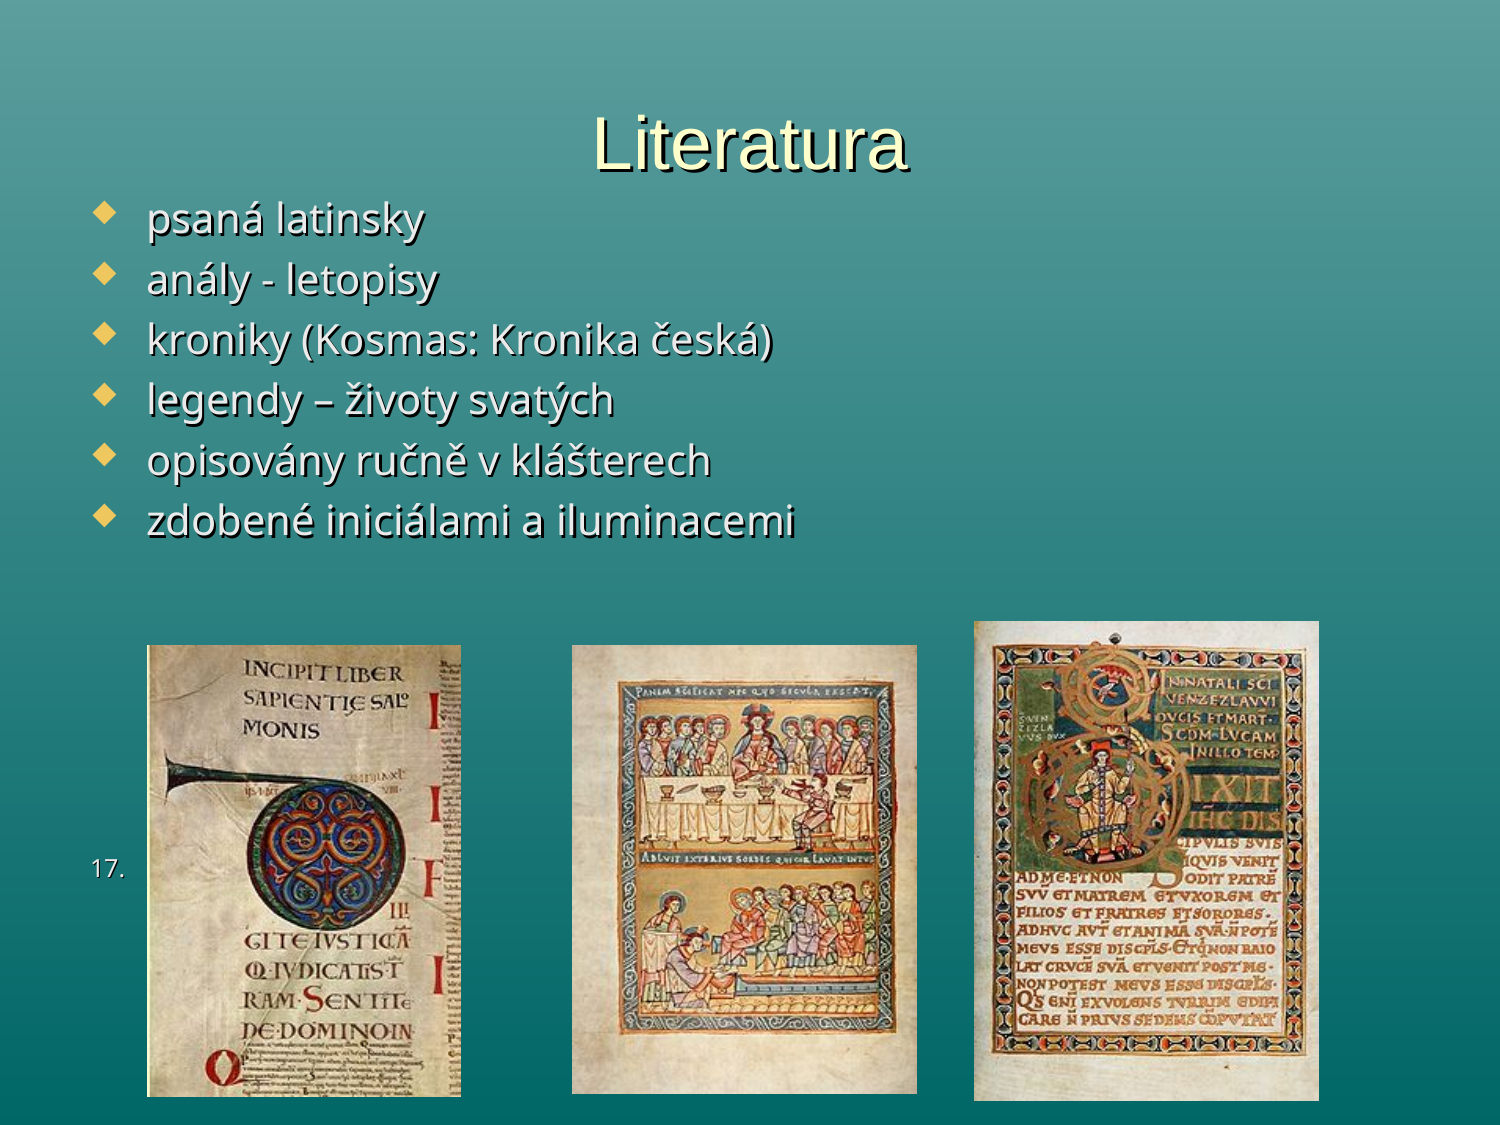

# Literatura
psaná latinsky
anály - letopisy
kroniky (Kosmas: Kronika česká)
legendy – životy svatých
opisovány ručně v klášterech
zdobené iniciálami a iluminacemi
17. 18. 19.